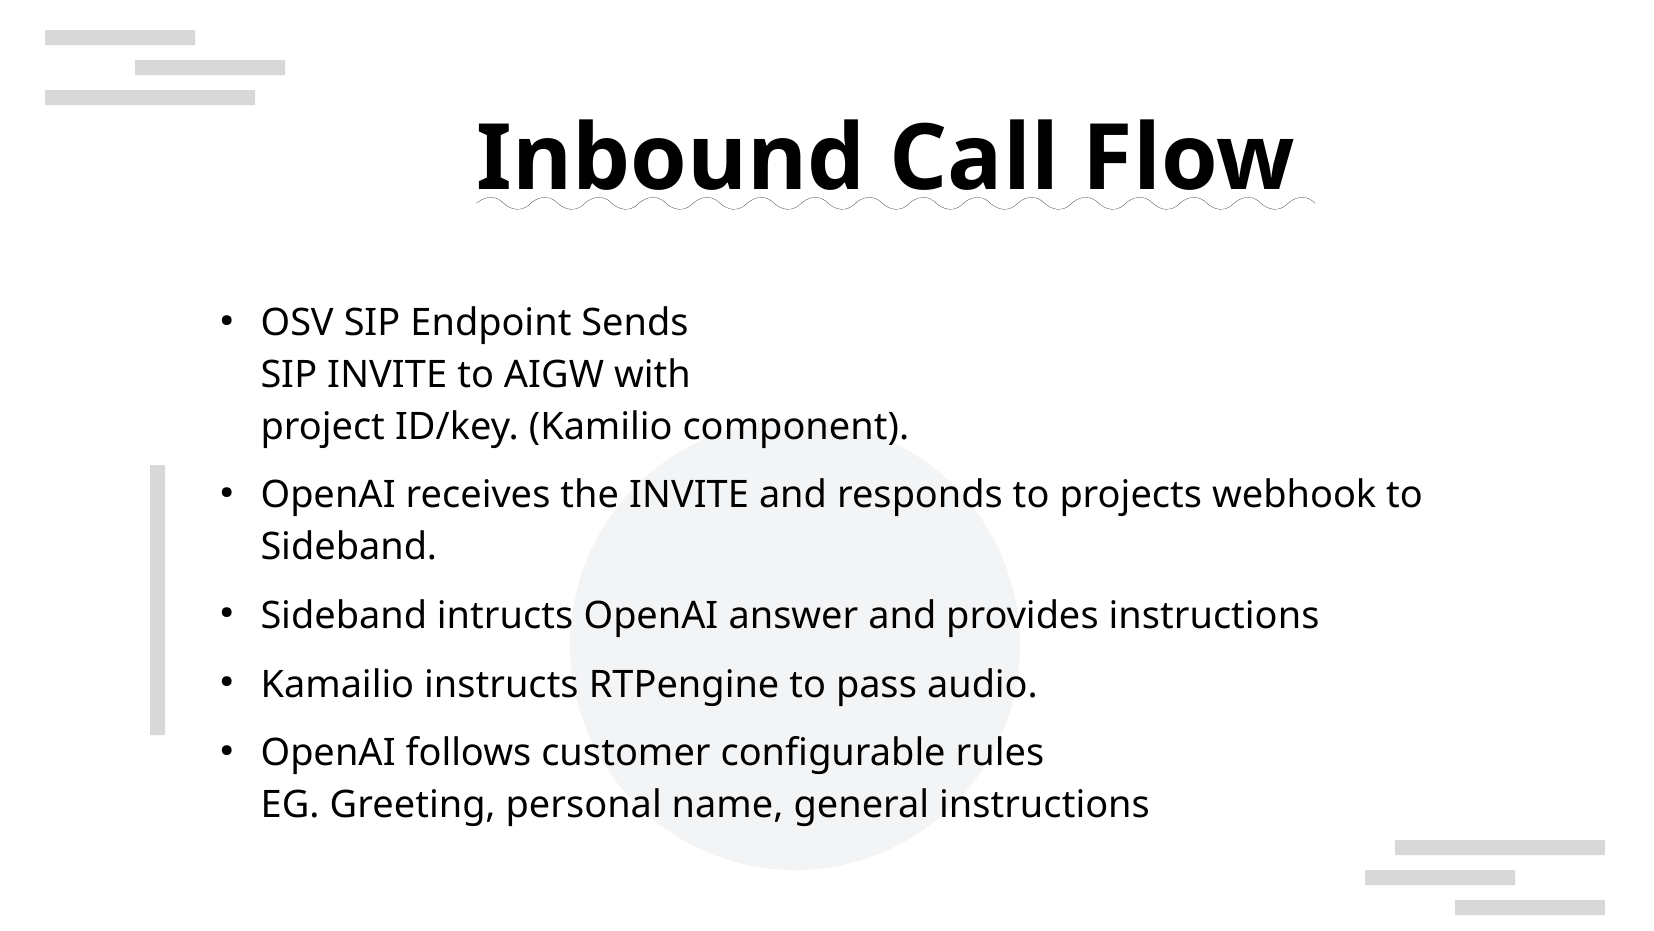

# Inbound Call Flow
OSV SIP Endpoint Sends
SIP INVITE to AIGW with
project ID/key. (Kamilio component).
OpenAI receives the INVITE and responds to projects webhook to Sideband.
Sideband intructs OpenAI answer and provides instructions
Kamailio instructs RTPengine to pass audio.
OpenAI follows customer configurable rules
EG. Greeting, personal name, general instructions